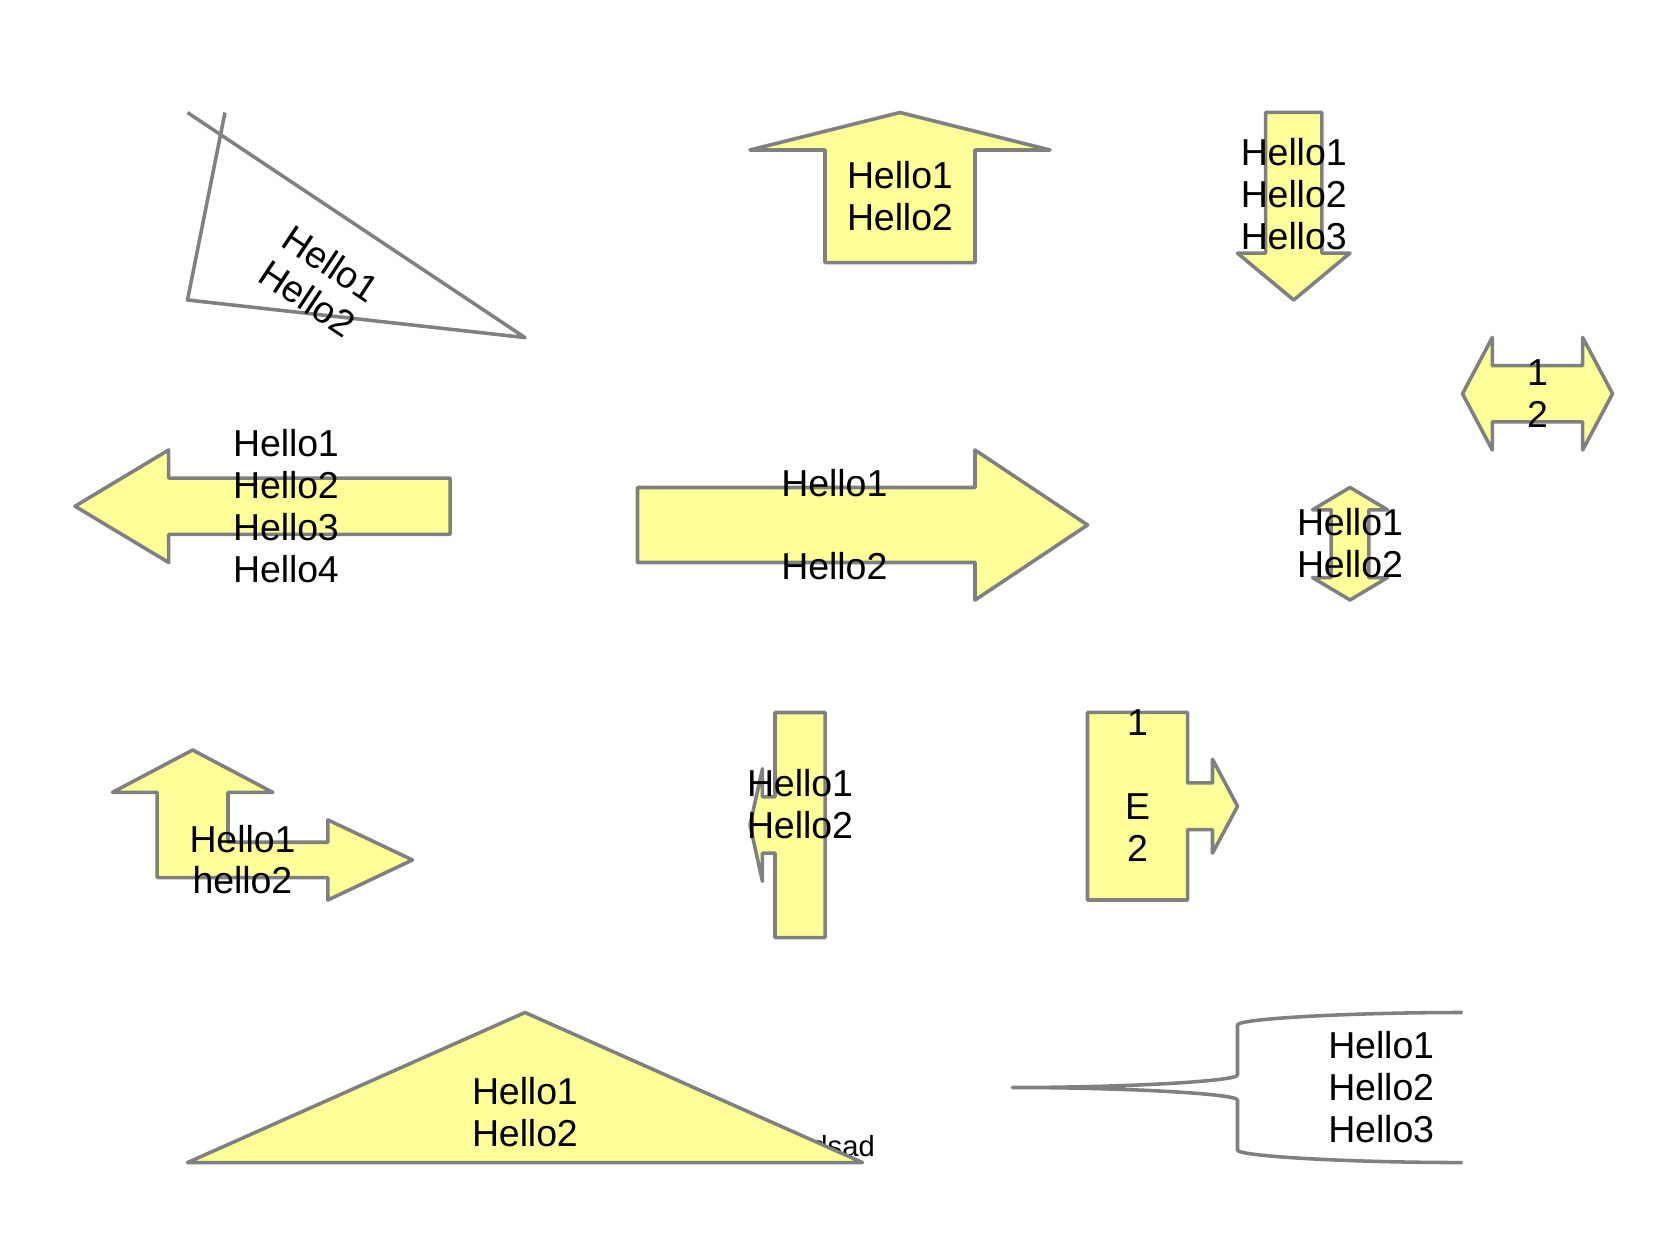

Hello1
Hello2
Hello1
Hello2
Hello1
Hello2
Hello3
1
2
Hello1
Hello2
Hello3
Hello4
Hello1
Hello2
Hello1
Hello2
Hello1
Hello2
1
E
2
Hello1
hello2
Hello1
Hello2
Hello1
Hello2
Hello3
asdsad